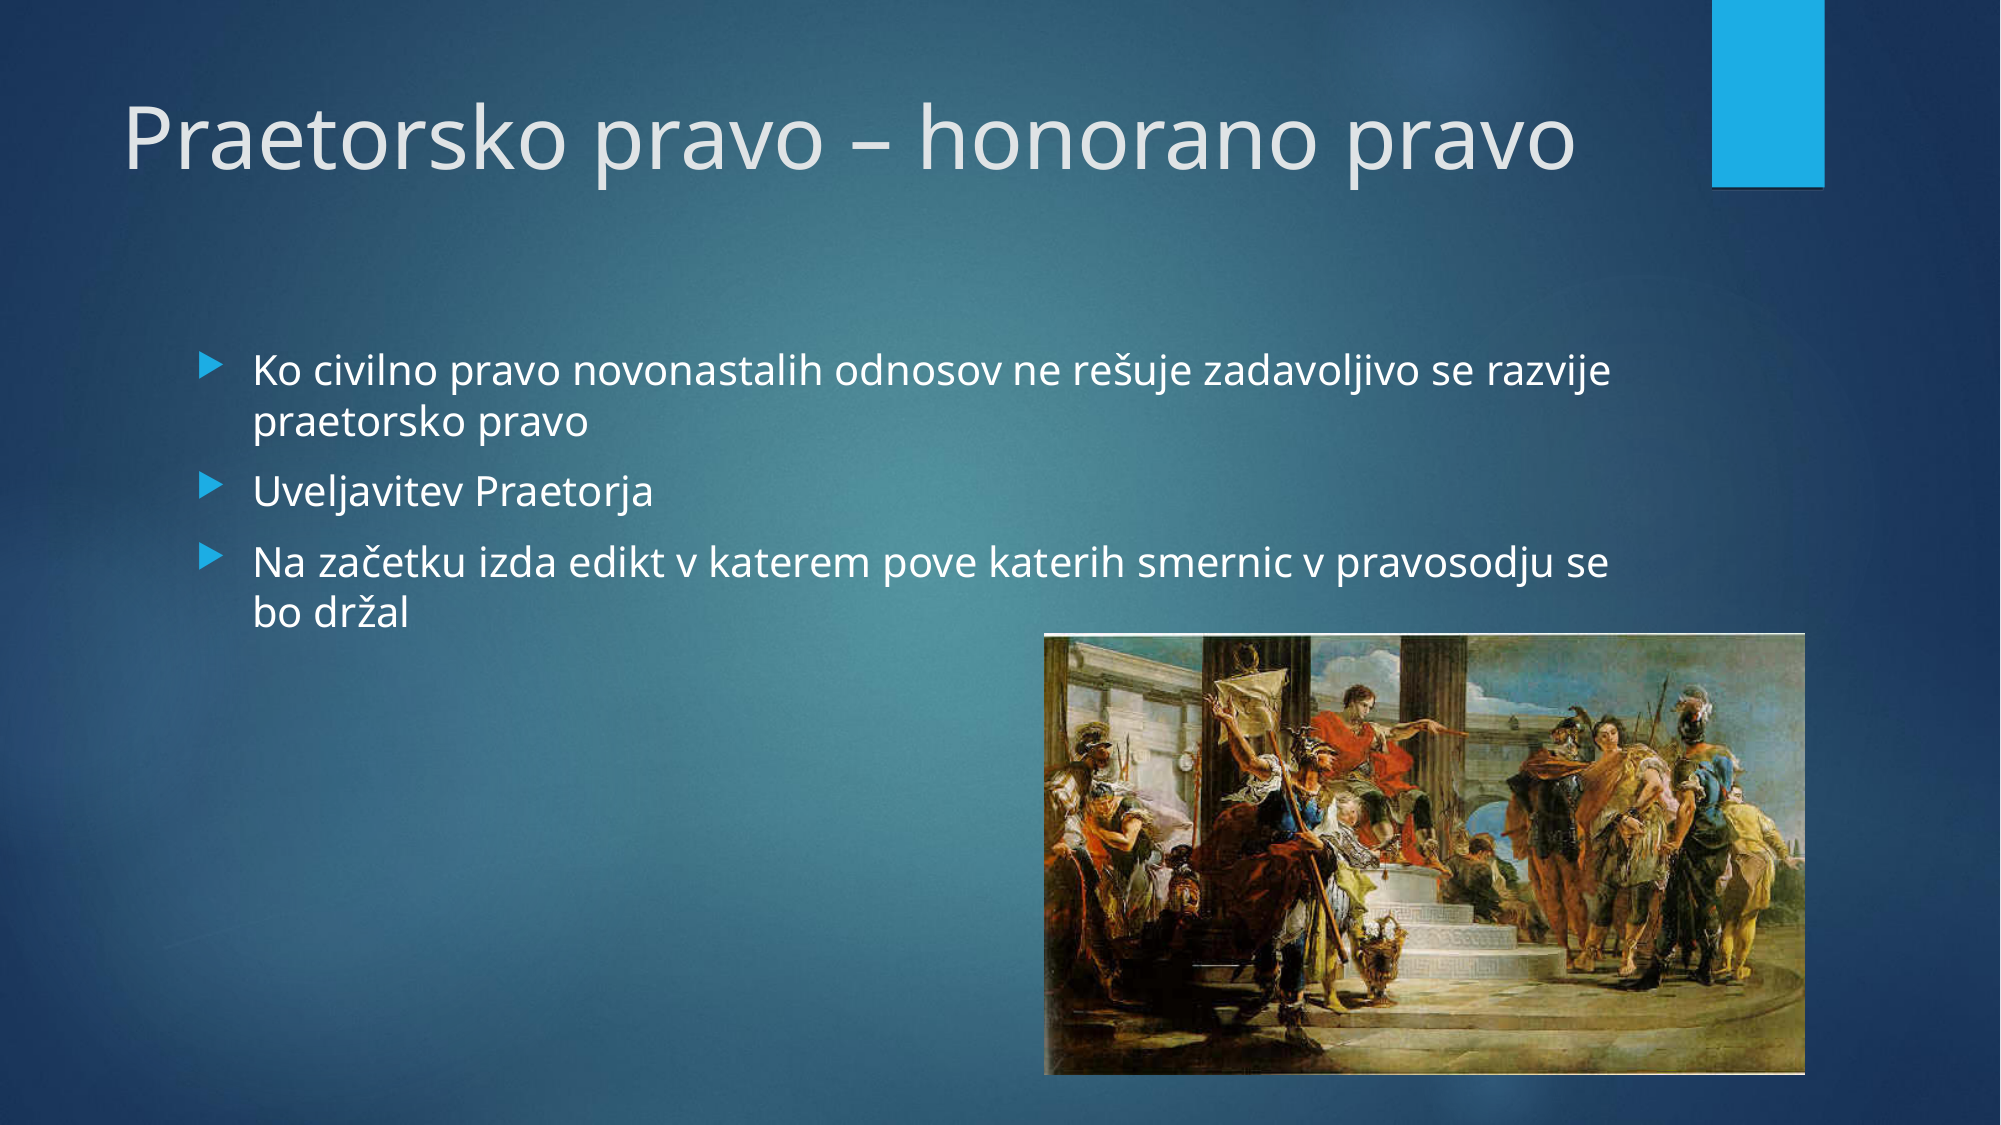

# Praetorsko pravo – honorano pravo
Ko civilno pravo novonastalih odnosov ne rešuje zadavoljivo se razvije praetorsko pravo
Uveljavitev Praetorja
Na začetku izda edikt v katerem pove katerih smernic v pravosodju se bo držal